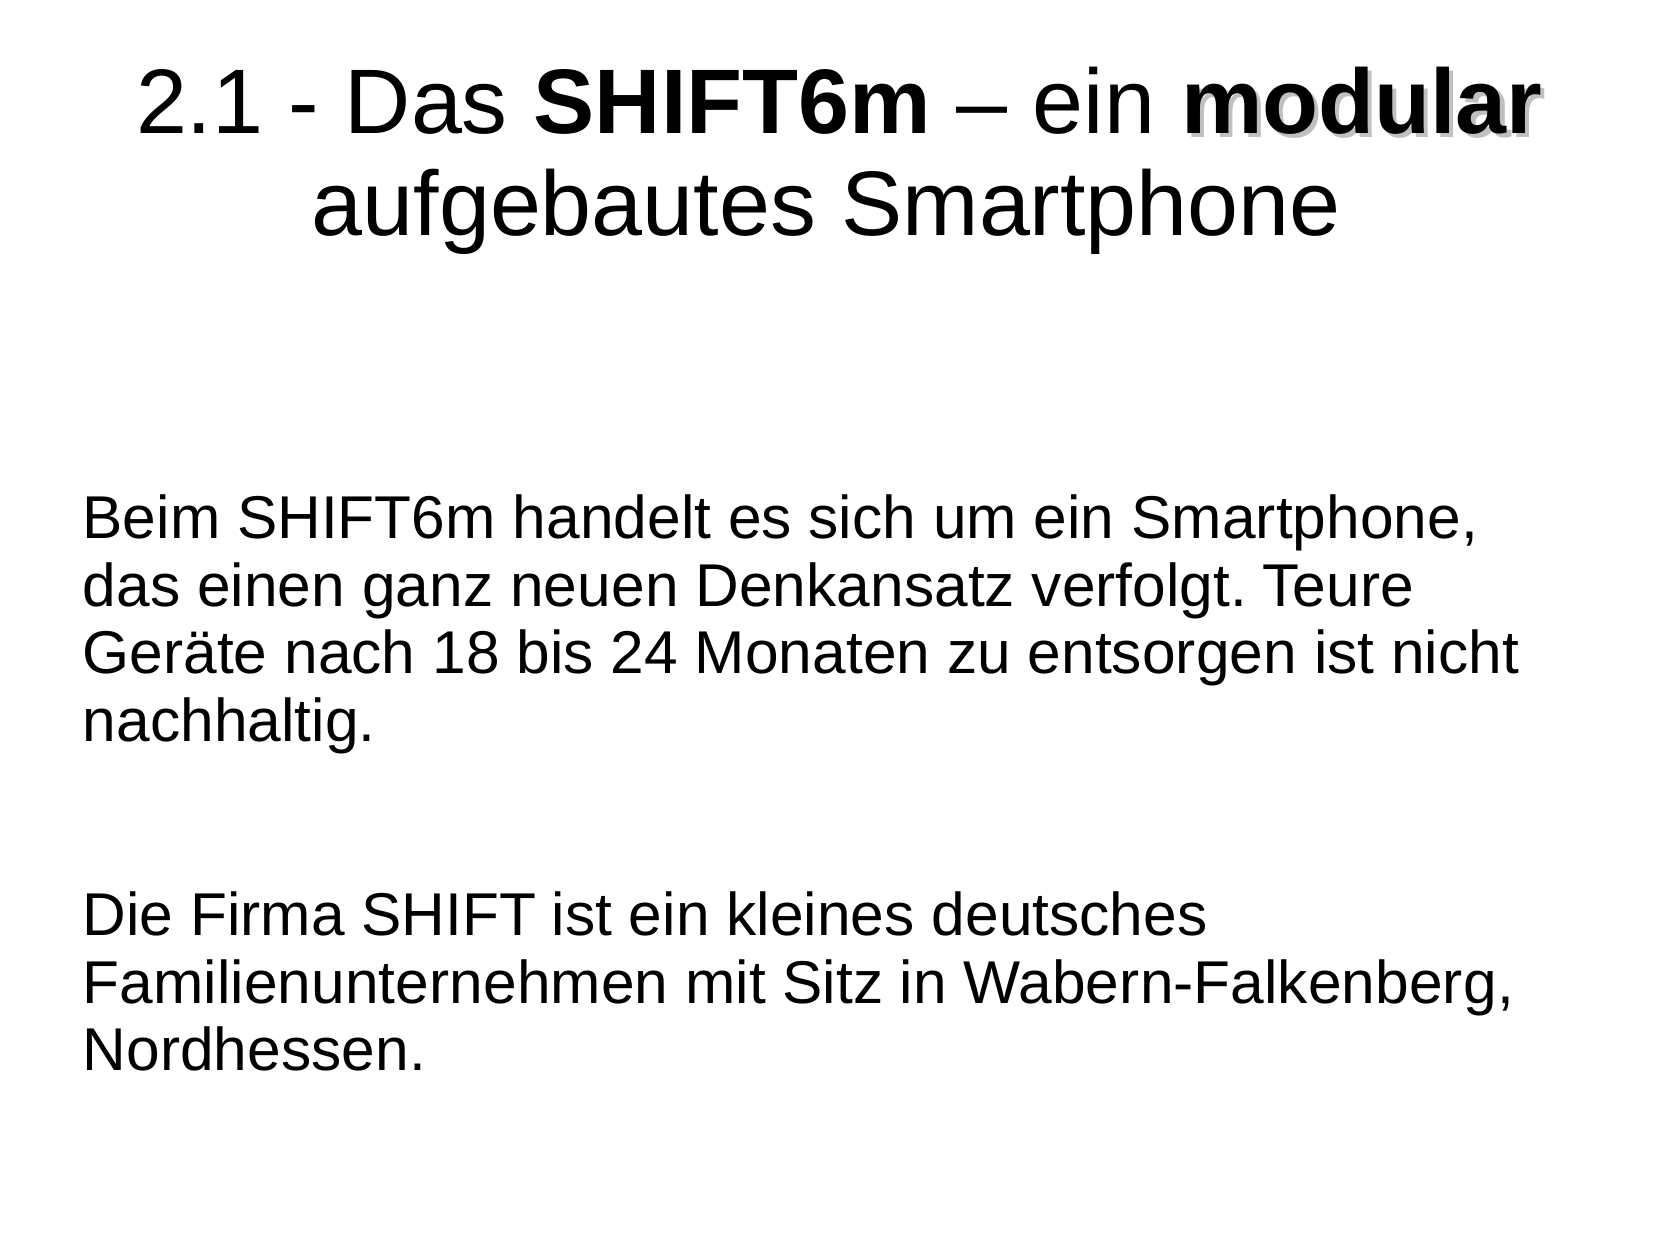

# 2.1 - Das SHIFT6m – ein modular aufgebautes Smartphone
Beim SHIFT6m handelt es sich um ein Smartphone, das einen ganz neuen Denkansatz verfolgt. Teure Geräte nach 18 bis 24 Monaten zu entsorgen ist nicht nachhaltig.
Die Firma SHIFT ist ein kleines deutsches Familienunternehmen mit Sitz in Wabern-Falkenberg, Nordhessen.